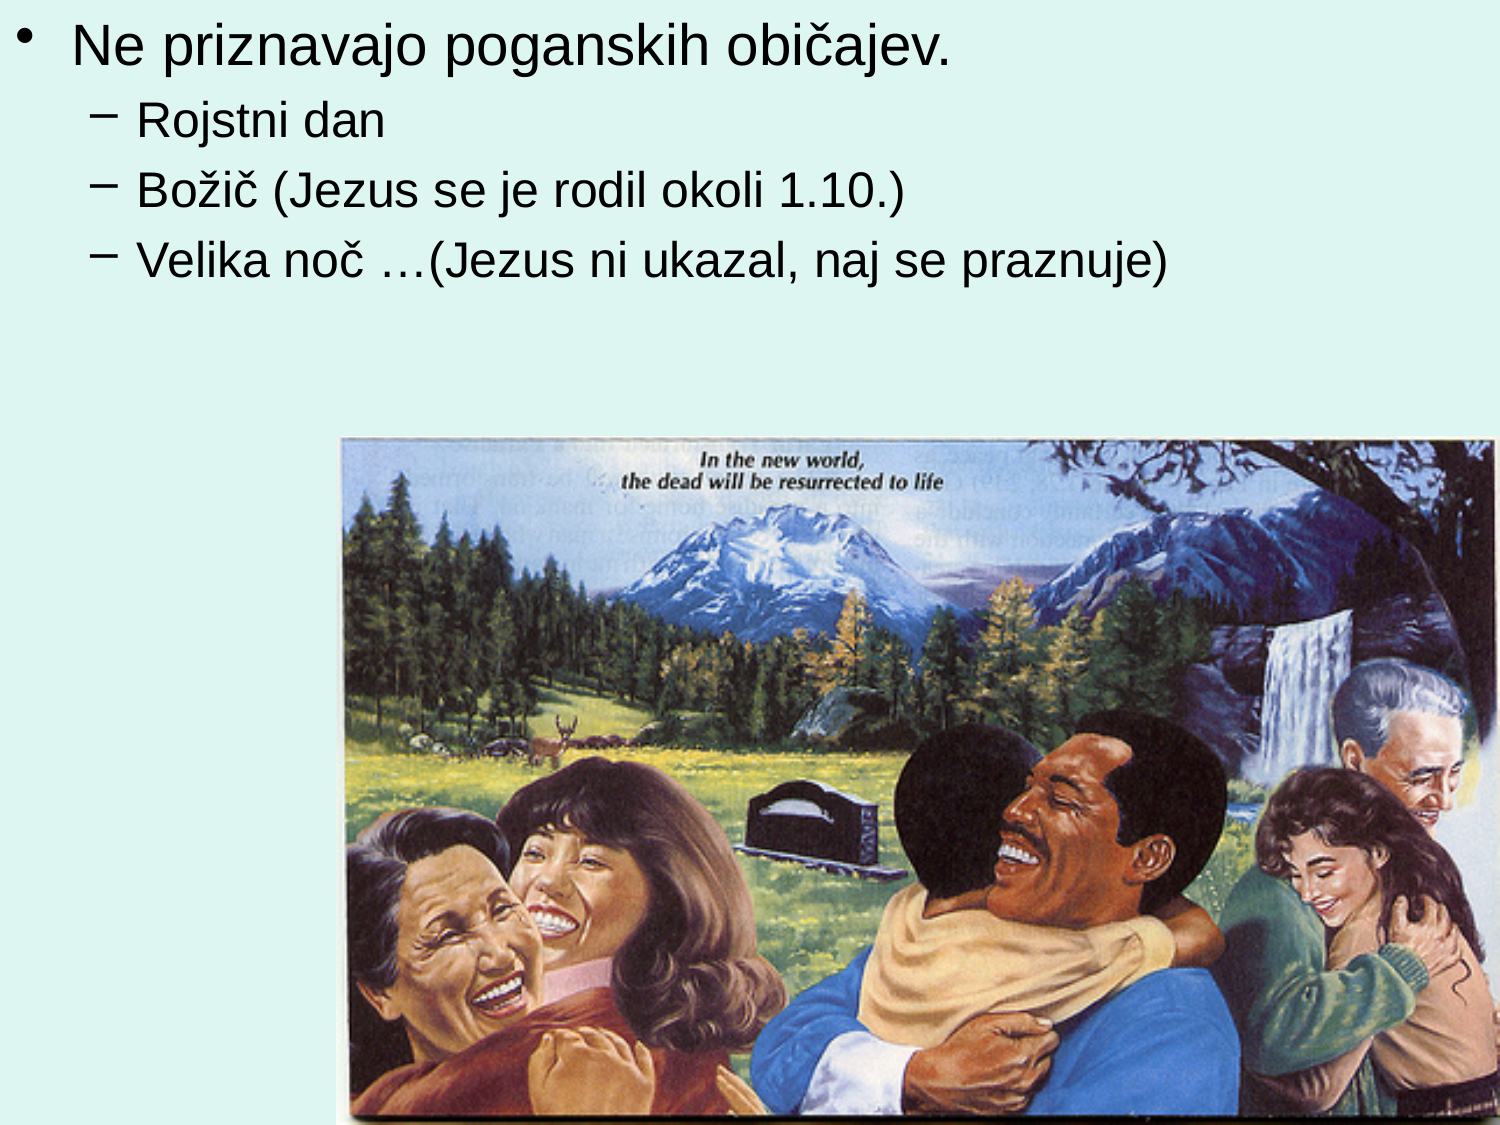

# Ne priznavajo poganskih običajev.
Rojstni dan
Božič (Jezus se je rodil okoli 1.10.)
Velika noč …(Jezus ni ukazal, naj se praznuje)